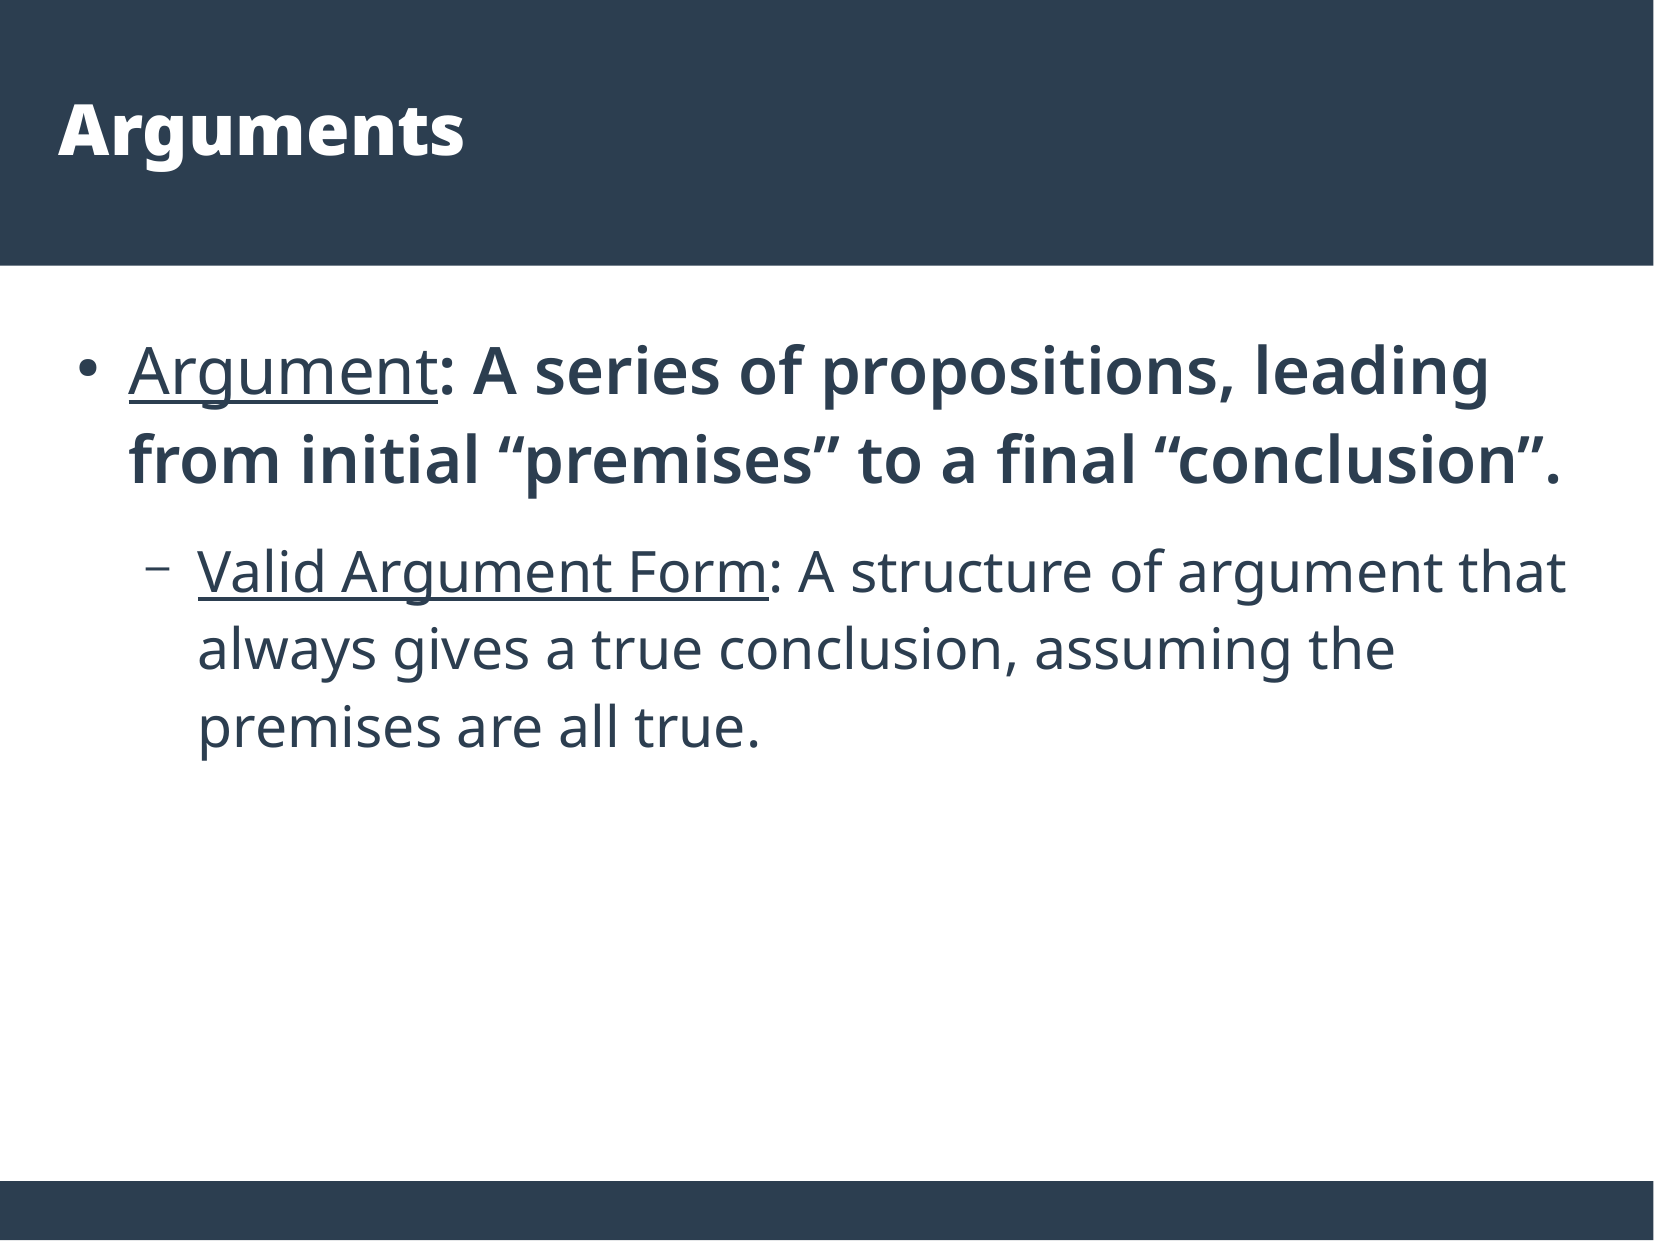

# Arguments
Argument: A series of propositions, leading from initial “premises” to a final “conclusion”.
Valid Argument Form: A structure of argument that always gives a true conclusion, assuming the premises are all true.